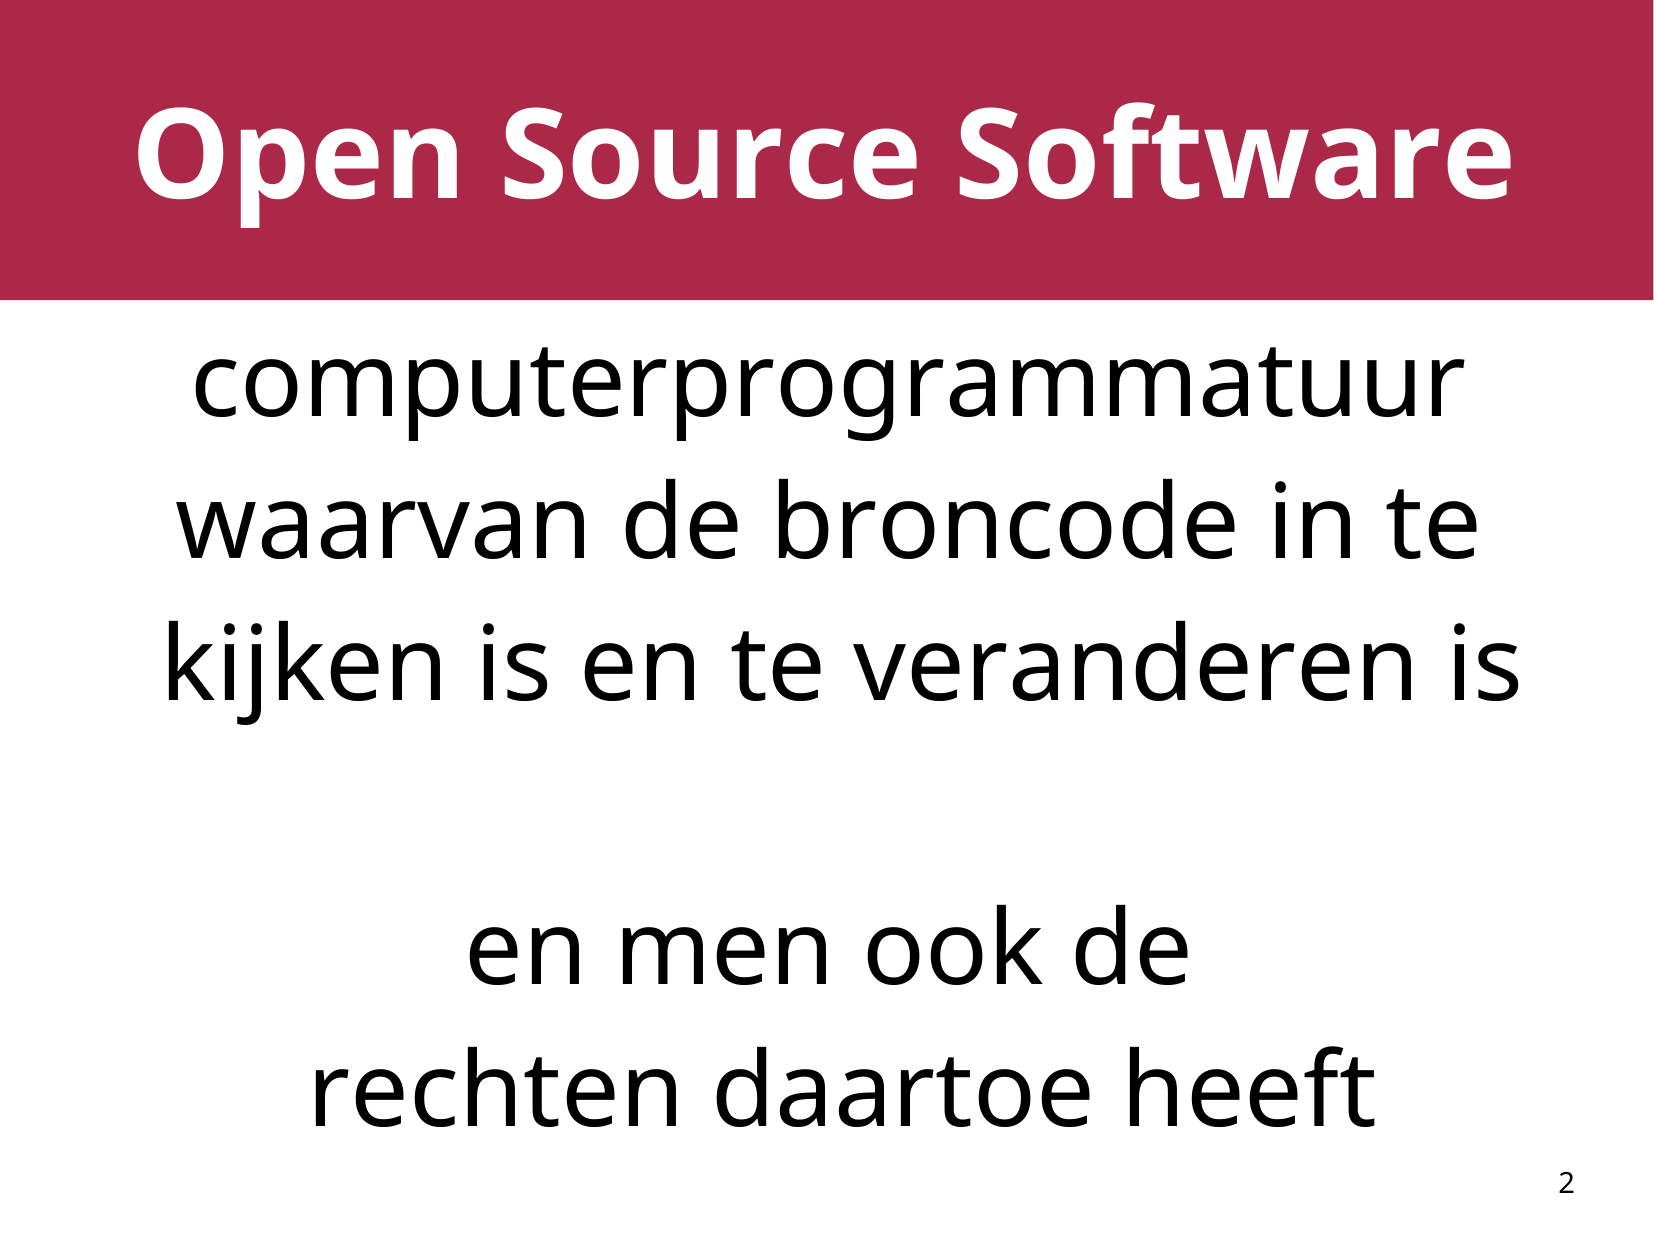

# Open Source Software
computerprogrammatuur
waarvan de broncode in te
kijken is en te veranderen is
en men ook de
rechten daartoe heeft
2